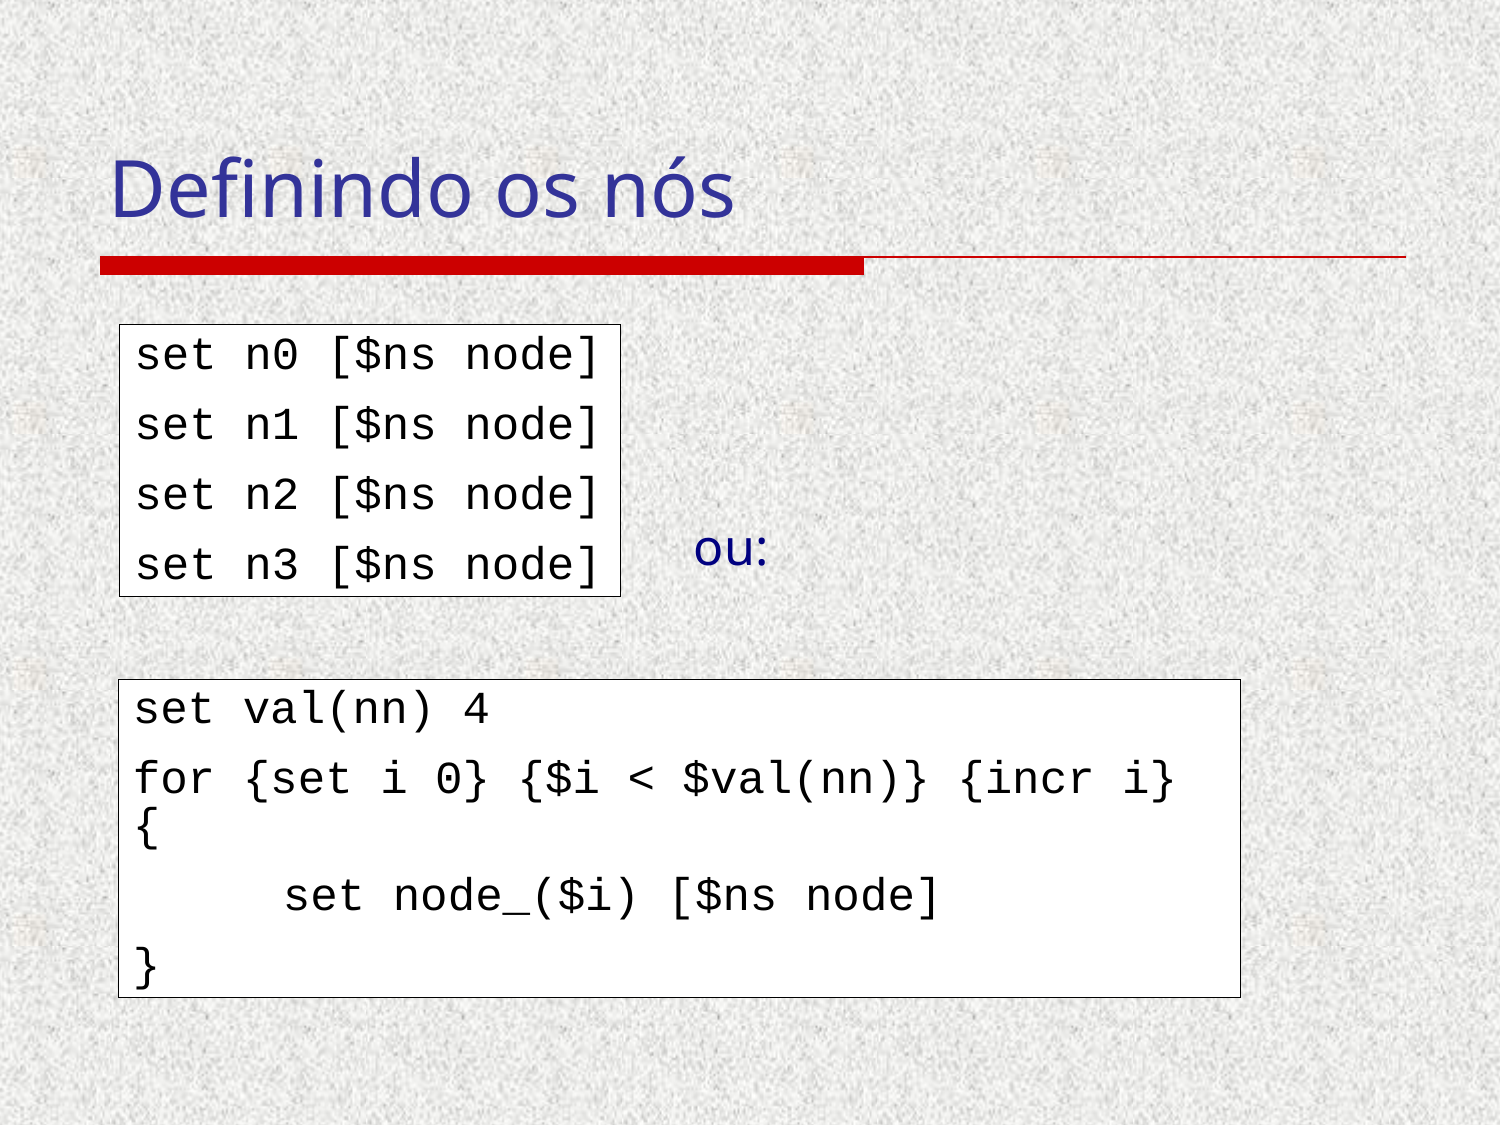

# Definindo os nós
set n0 [$ns node]
set n1 [$ns node]
set n2 [$ns node]
set n3 [$ns node]
ou:
set val(nn) 4
for {set i 0} {$i < $val(nn)} {incr i} {
	set node_($i) [$ns node]
}